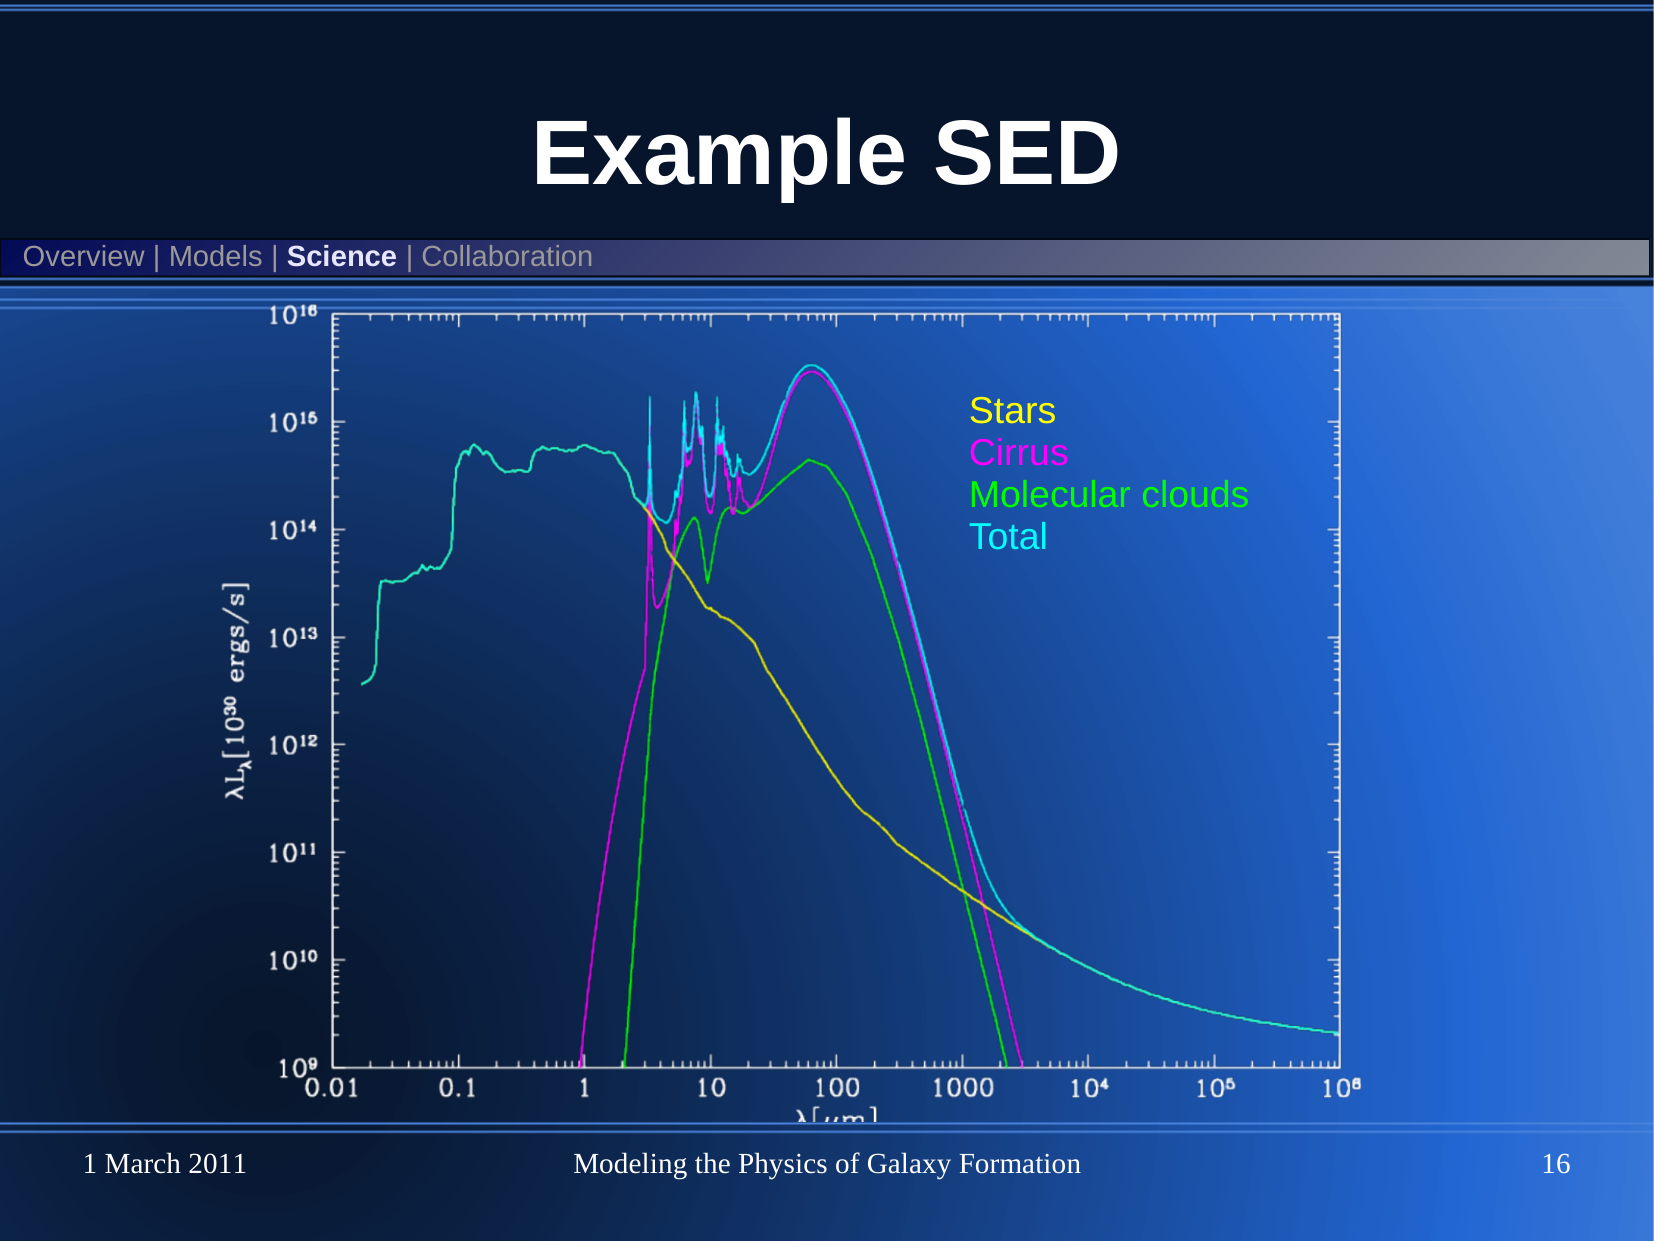

# Example SED
Overview | Models | Science | Collaboration
Stars
Cirrus
Molecular clouds
Total
1 March 2011
Modeling the Physics of Galaxy Formation
16